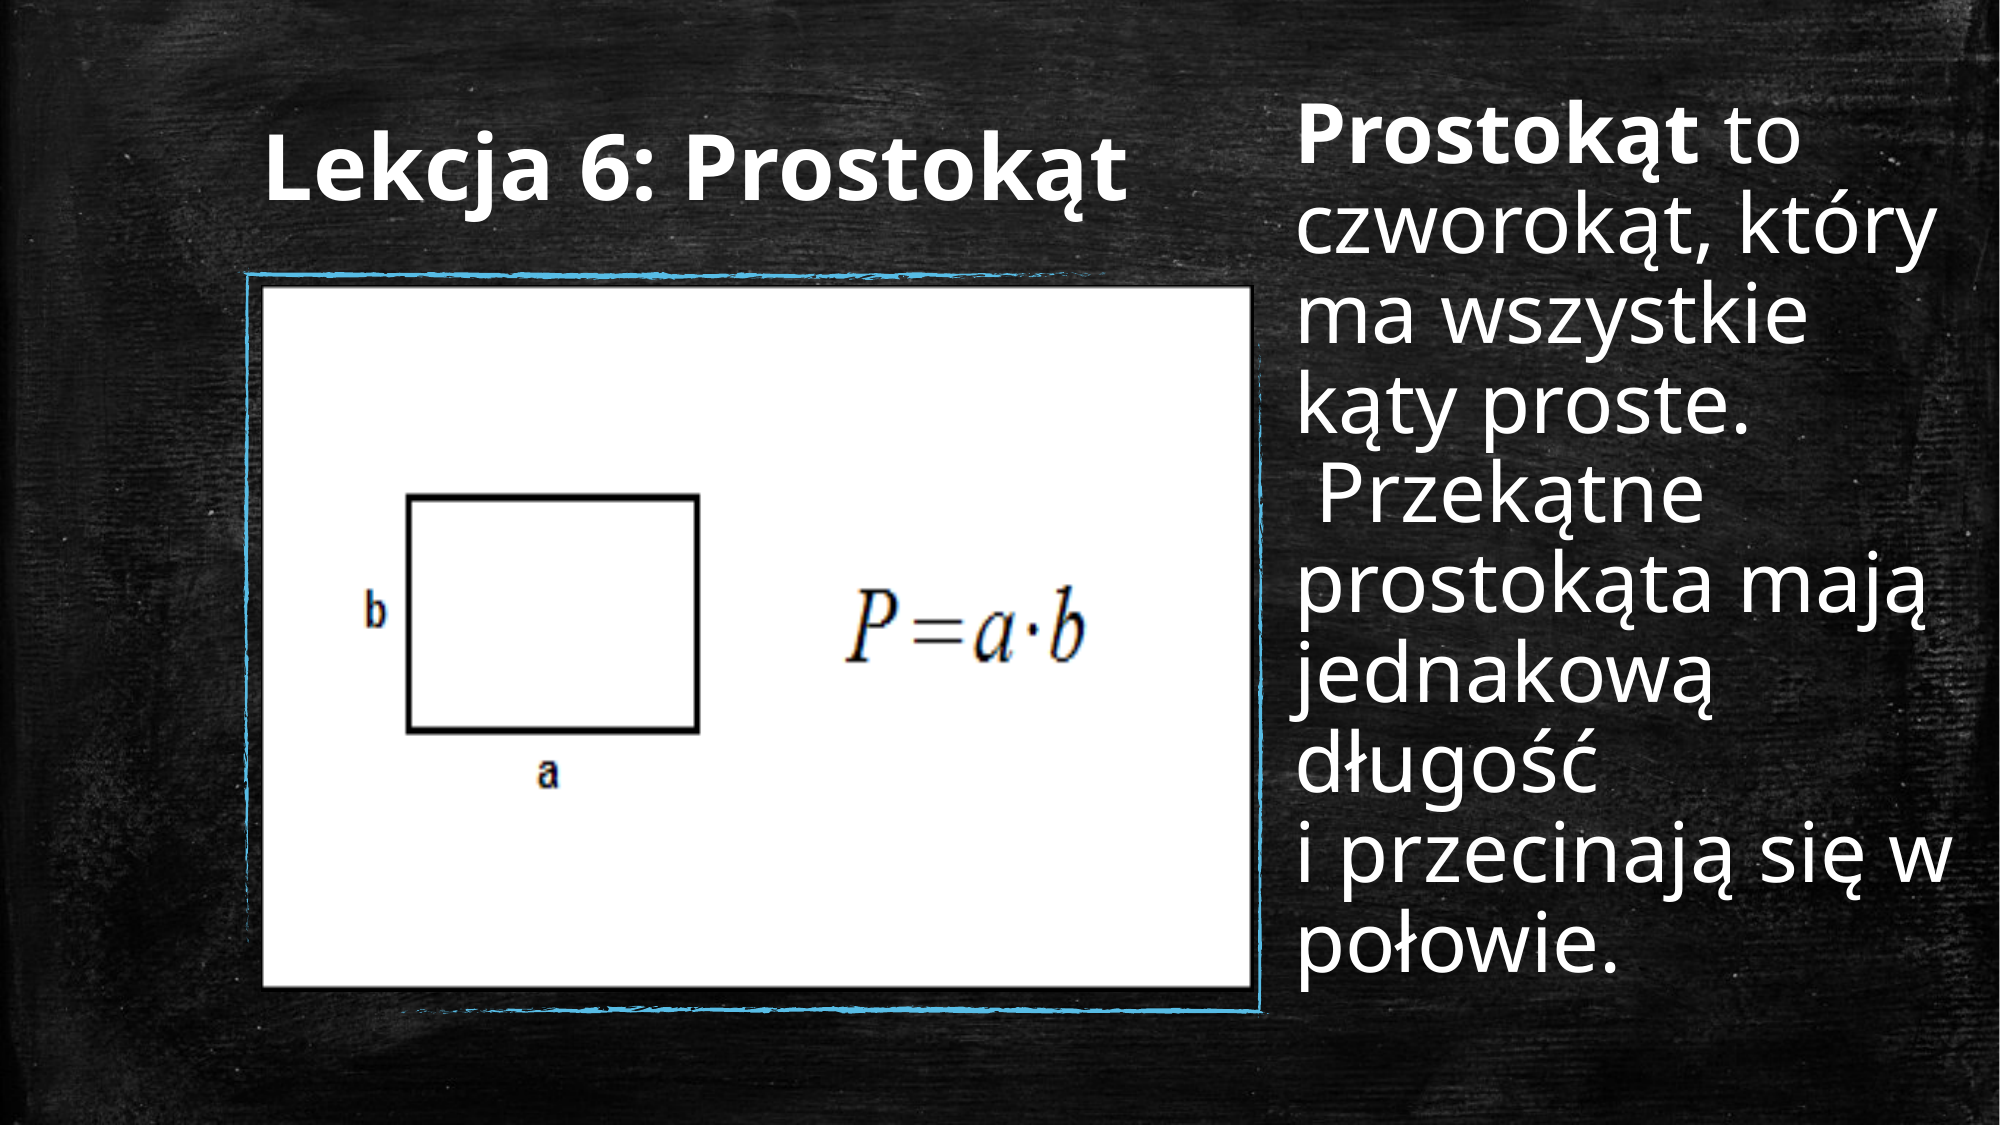

Prostokąt to czworokąt, który ma wszystkie kąty proste.
 Przekątne prostokąta mają jednakową długość
i przecinają się w połowie.
# Lekcja 6: Prostokąt